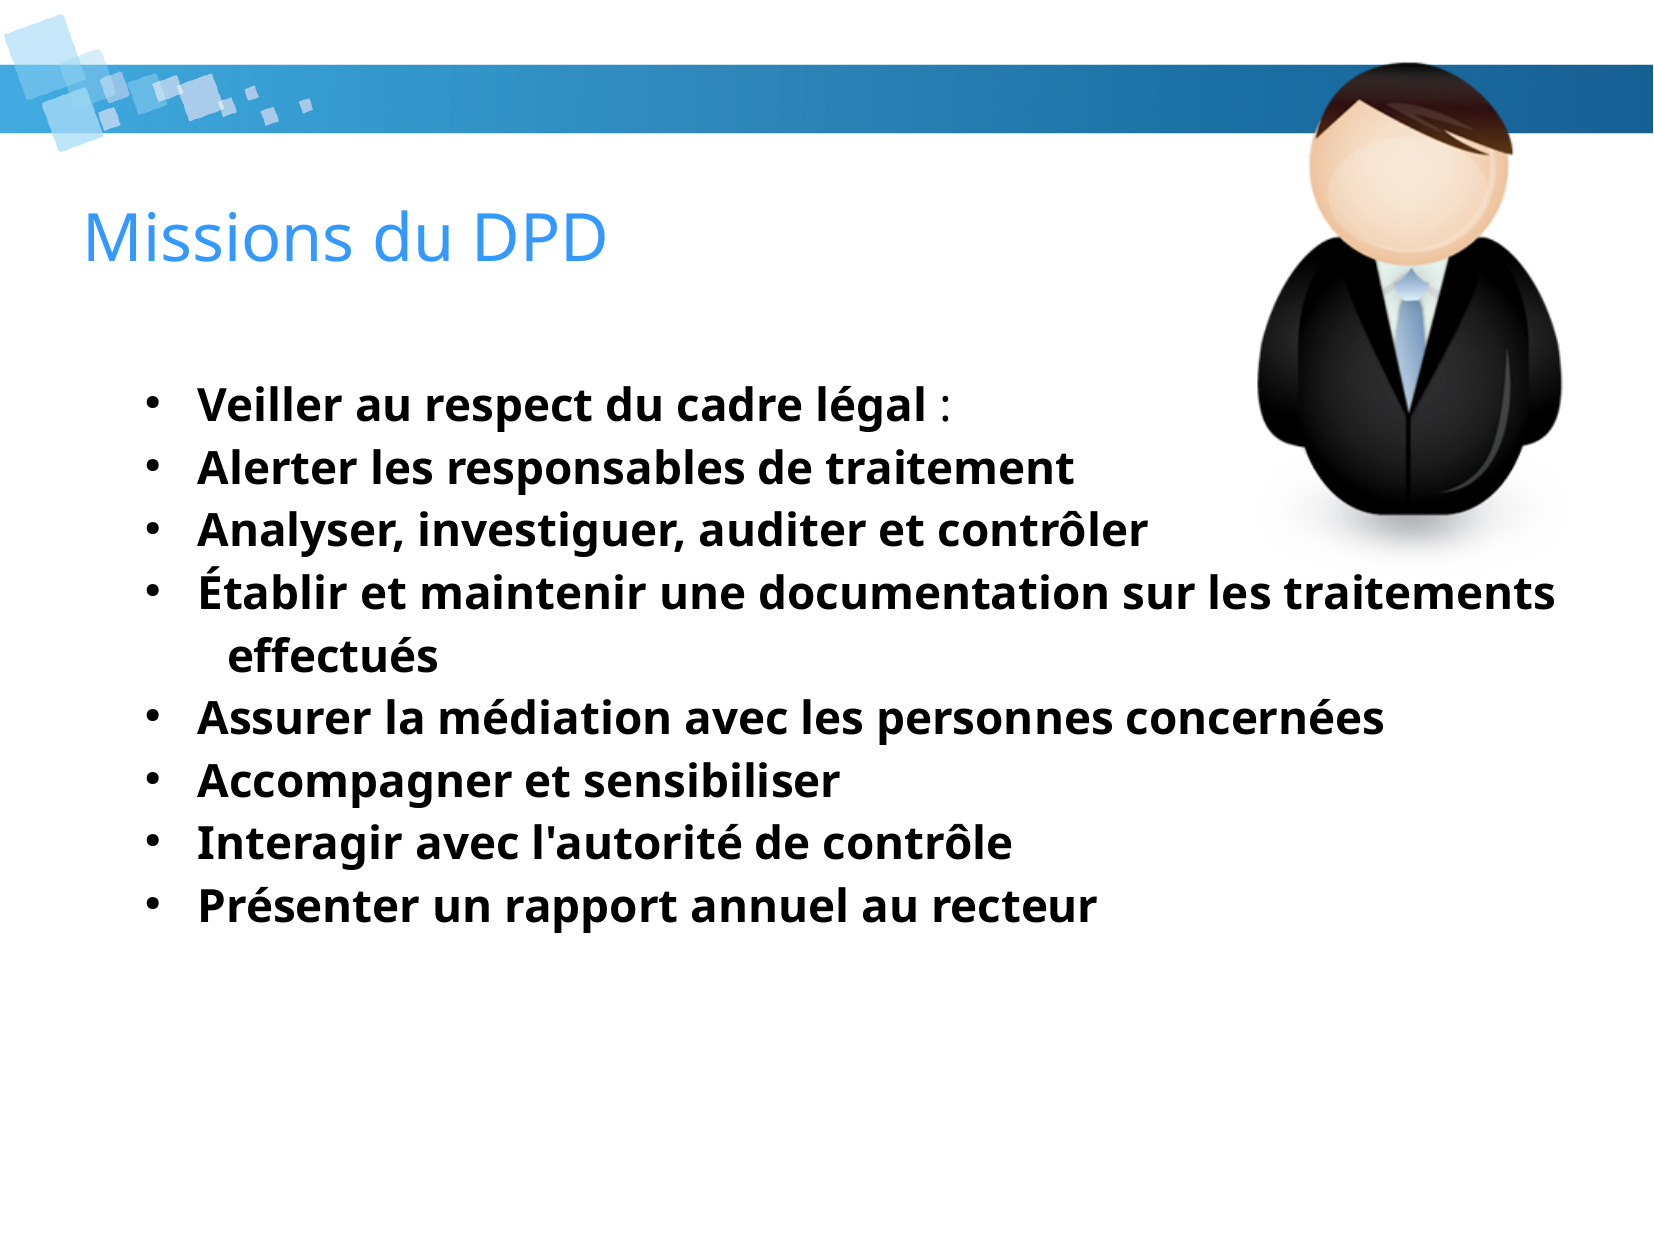

# Missions du DPD
Veiller au respect du cadre légal :
Alerter les responsables de traitement
Analyser, investiguer, auditer et contrôler
Établir et maintenir une documentation sur les traitements effectués
Assurer la médiation avec les personnes concernées
Accompagner et sensibiliser
Interagir avec l'autorité de contrôle
Présenter un rapport annuel au recteur